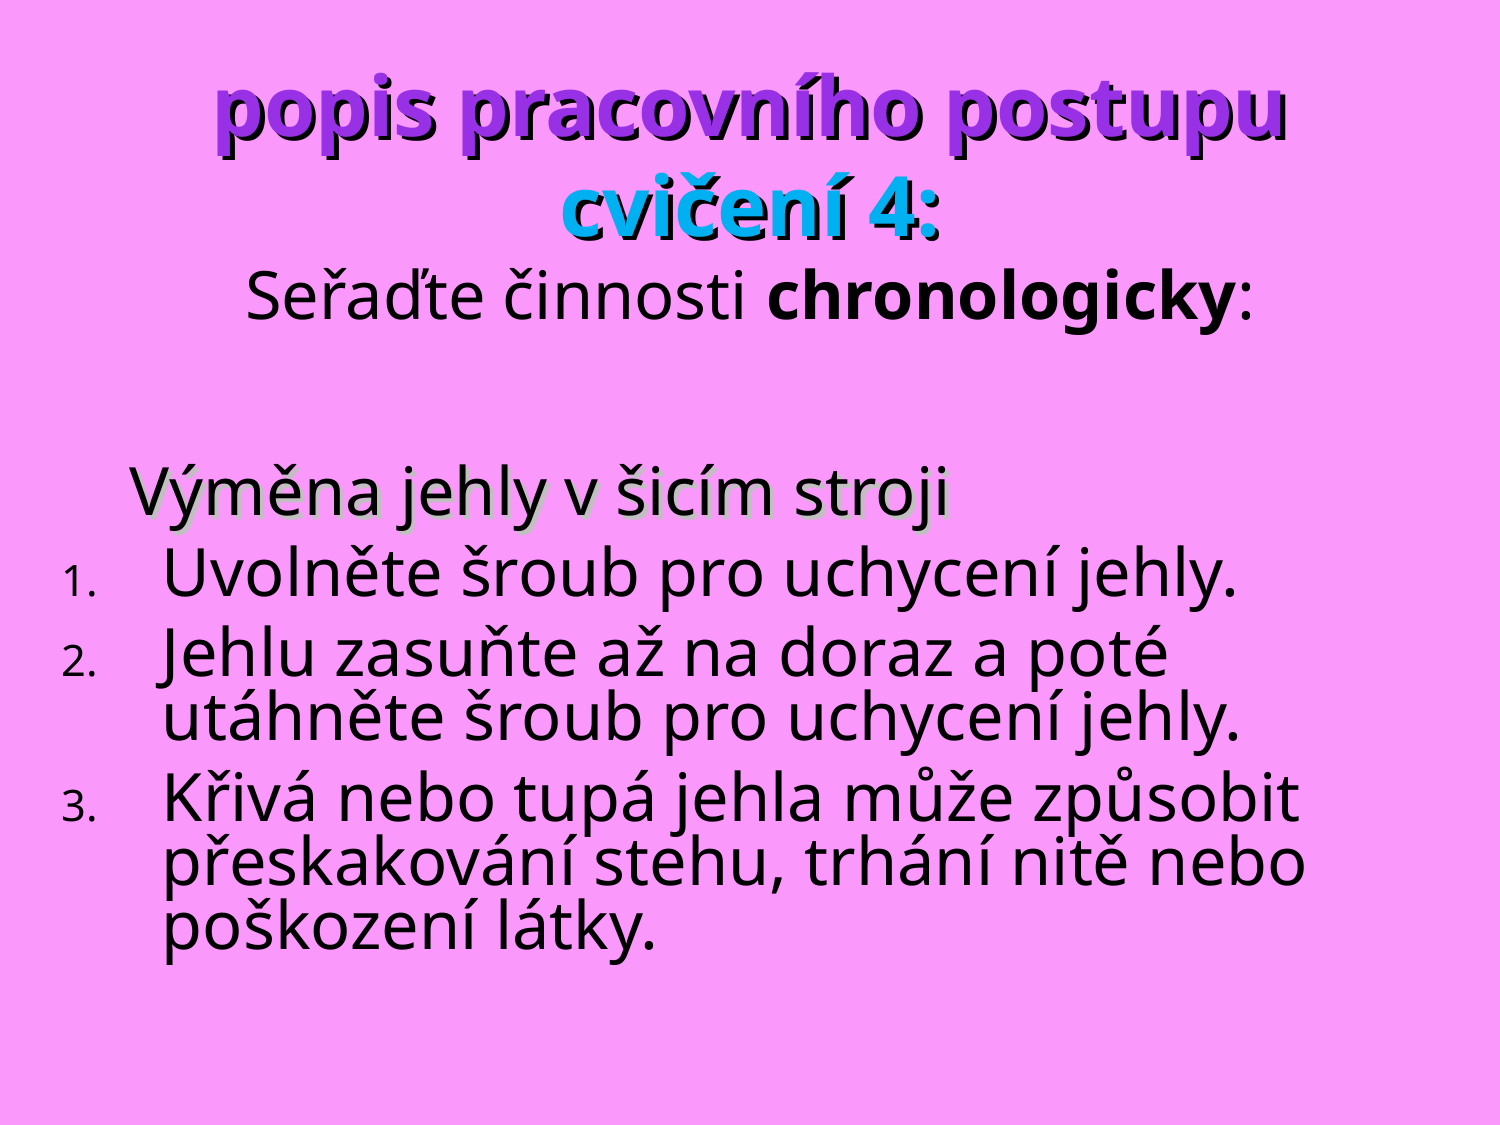

# popis pracovního postupu cvičení 4: Seřaďte činnosti chronologicky:
 Výměna jehly v šicím stroji
Uvolněte šroub pro uchycení jehly.
Jehlu zasuňte až na doraz a poté utáhněte šroub pro uchycení jehly.
Křivá nebo tupá jehla může způsobit přeskakování stehu, trhání nitě nebo poškození látky.